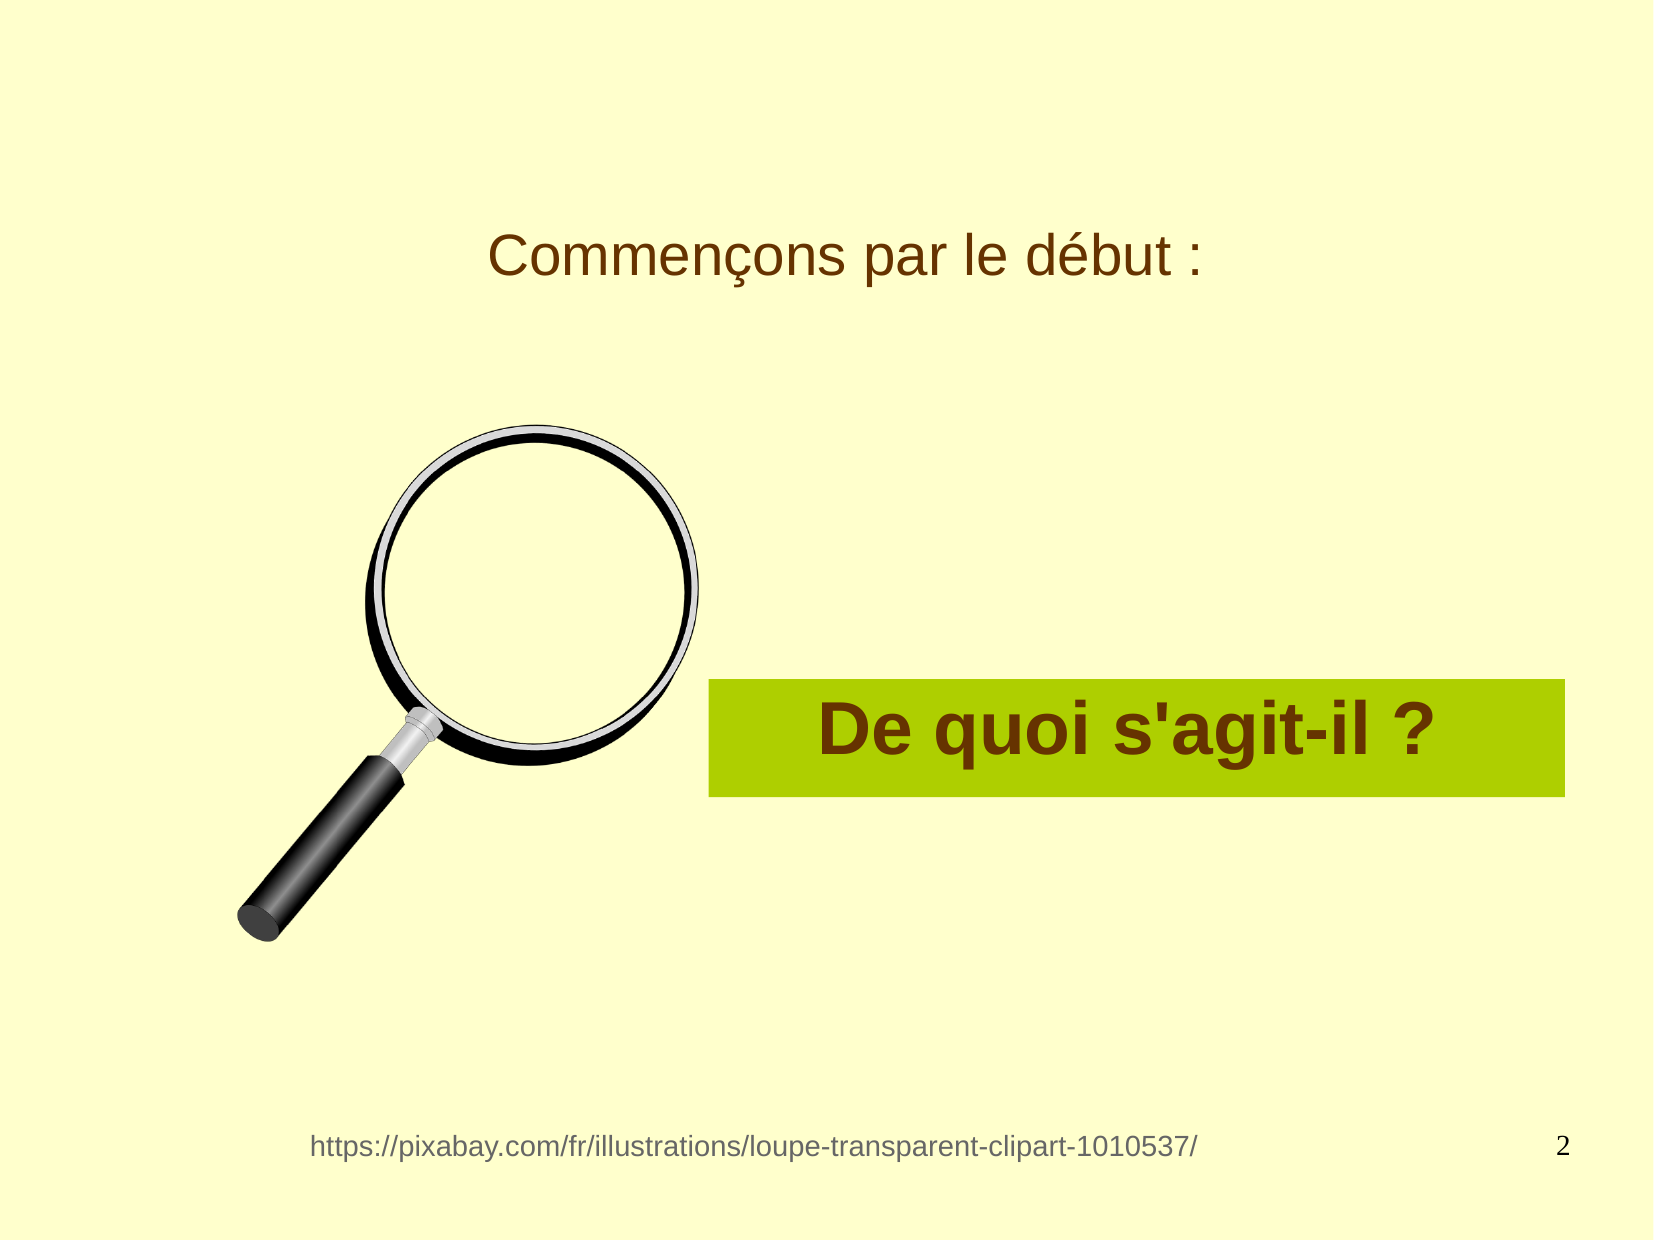

Commençons par le début :
De quoi s'agit-il ?
https://pixabay.com/fr/illustrations/loupe-transparent-clipart-1010537/
2